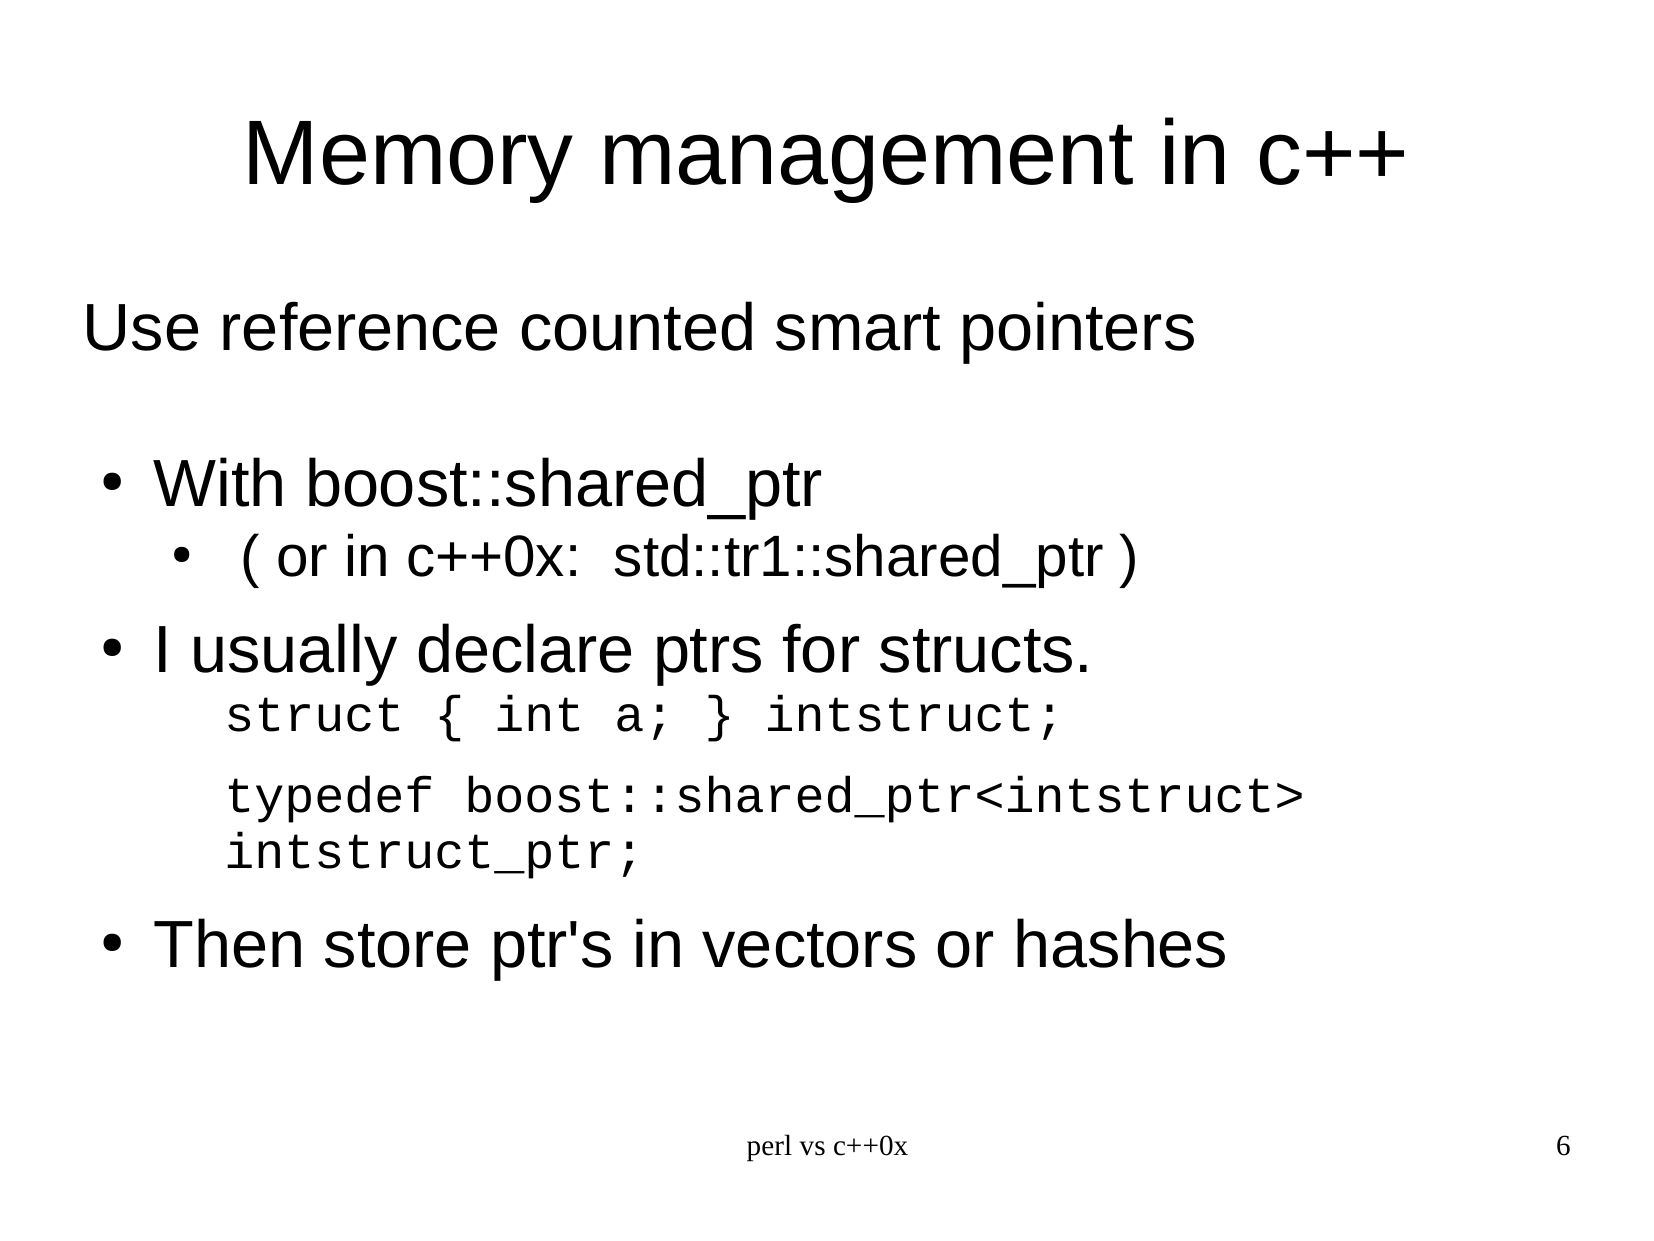

# Memory management in c++
Use reference counted smart pointers
With boost::shared_ptr
 ( or in c++0x: std::tr1::shared_ptr )
I usually declare ptrs for structs.
struct { int a; } intstruct;
typedef boost::shared_ptr<intstruct> intstruct_ptr;
Then store ptr's in vectors or hashes
perl vs c++0x
6